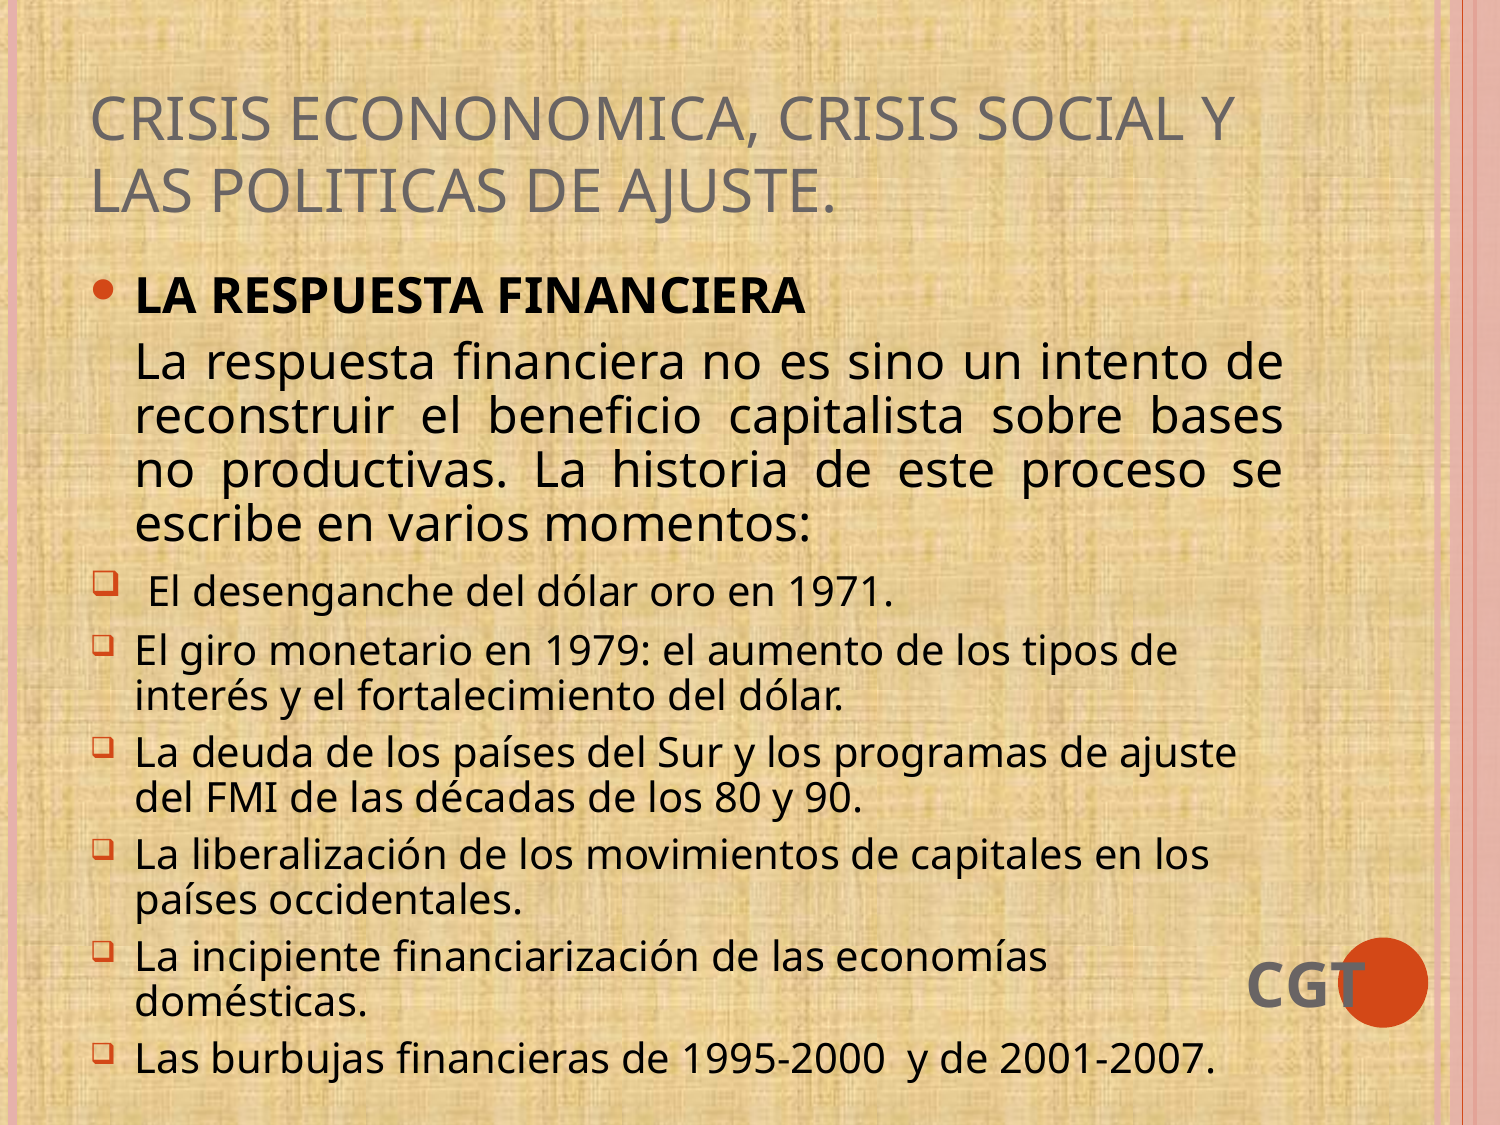

# CRISIS ECONONOMICA, CRISIS SOCIAL Y LAS POLITICAS DE AJUSTE.
LA RESPUESTA FINANCIERA
	La respuesta financiera no es sino un intento de reconstruir el beneficio capitalista sobre bases no productivas. La historia de este proceso se escribe en varios momentos:
 El desenganche del dólar oro en 1971.
El giro monetario en 1979: el aumento de los tipos de interés y el fortalecimiento del dólar.
La deuda de los países del Sur y los programas de ajuste del FMI de las décadas de los 80 y 90.
La liberalización de los movimientos de capitales en los países occidentales.
La incipiente financiarización de las economías domésticas.
Las burbujas financieras de 1995-2000 y de 2001-2007.
CGT